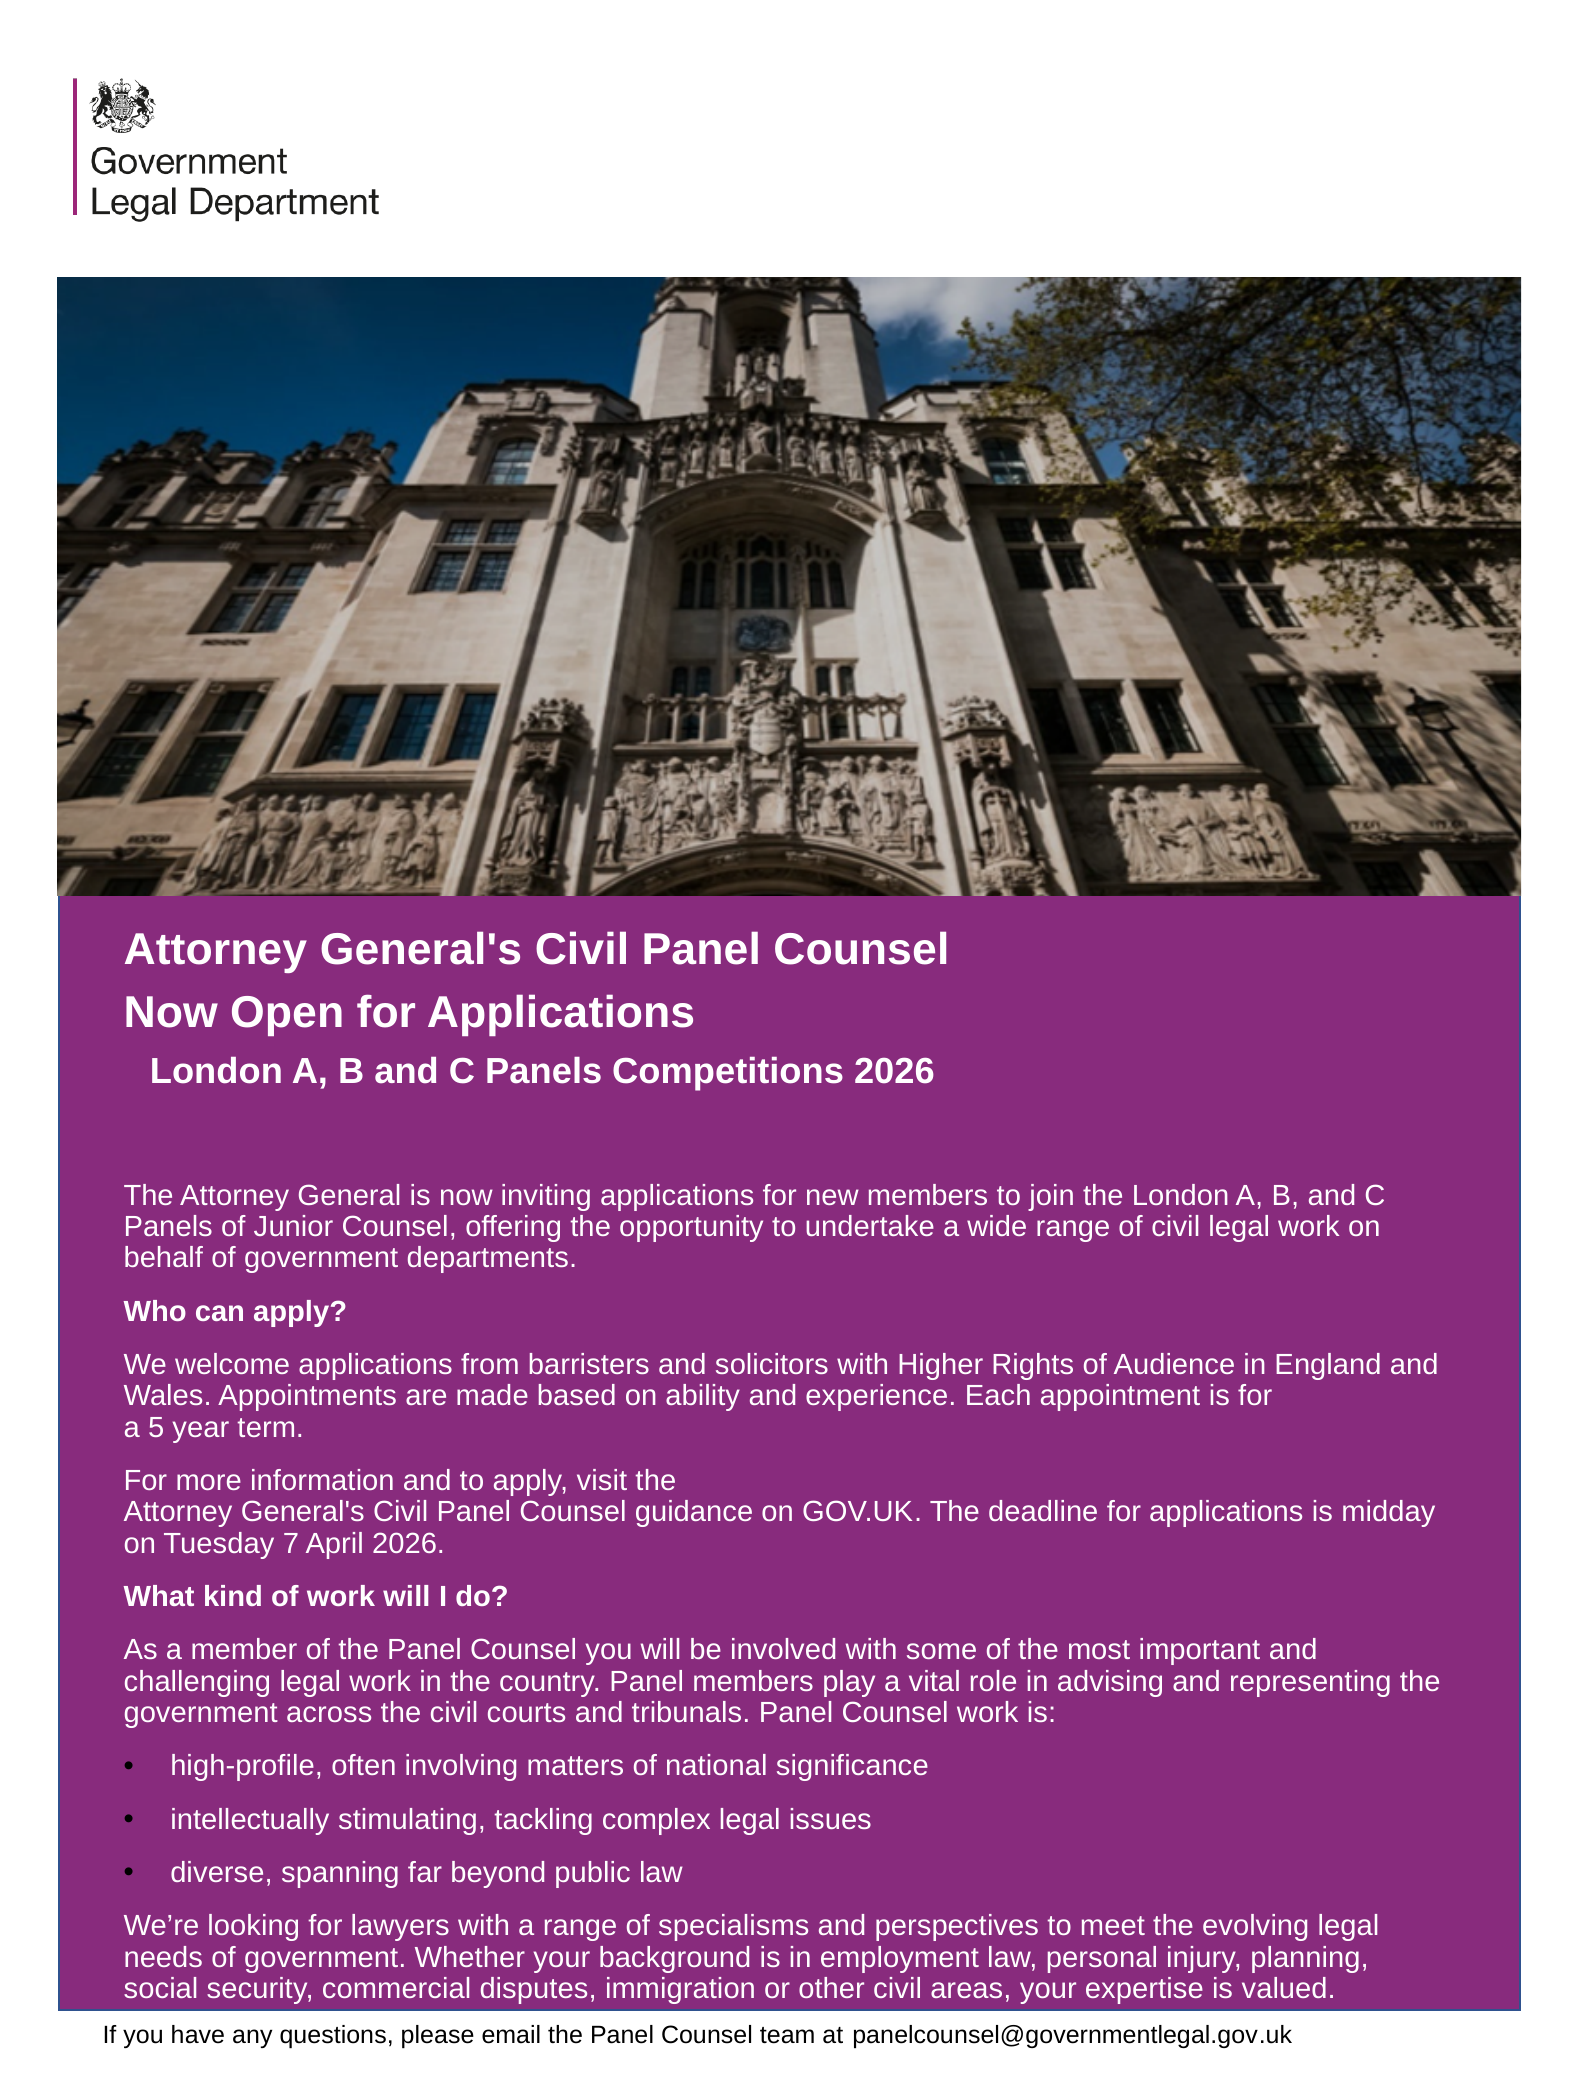

# Attorney General's Civil Panel Counsel
Now Open for Applications
London A, B and C Panels Competitions 2026
The Attorney General is now inviting applications for new members to join the London A, B, and C Panels of Junior Counsel, offering the opportunity to undertake a wide range of civil legal work on behalf of government departments.
Who can apply?
We welcome applications from barristers and solicitors with Higher Rights of Audience in England and Wales. Appointments are made based on ability and experience. Each appointment is for a 5 year term.
For more information and to apply, visit the Attorney General's Civil Panel Counsel guidance on GOV.UK. The deadline for applications is midday on Tuesday 7 April 2026.
What kind of work will I do?
As a member of the Panel Counsel you will be involved with some of the most important and challenging legal work in the country. Panel members play a vital role in advising and representing the government across the civil courts and tribunals. Panel Counsel work is:
high-profile, often involving matters of national significance
intellectually stimulating, tackling complex legal issues
diverse, spanning far beyond public law
We’re looking for lawyers with a range of specialisms and perspectives to meet the evolving legal needs of government. Whether your background is in employment law, personal injury, planning, social security, commercial disputes, immigration or other civil areas, your expertise is valued.
If you have any questions, please email the Panel Counsel team at panelcounsel@governmentlegal.gov.uk